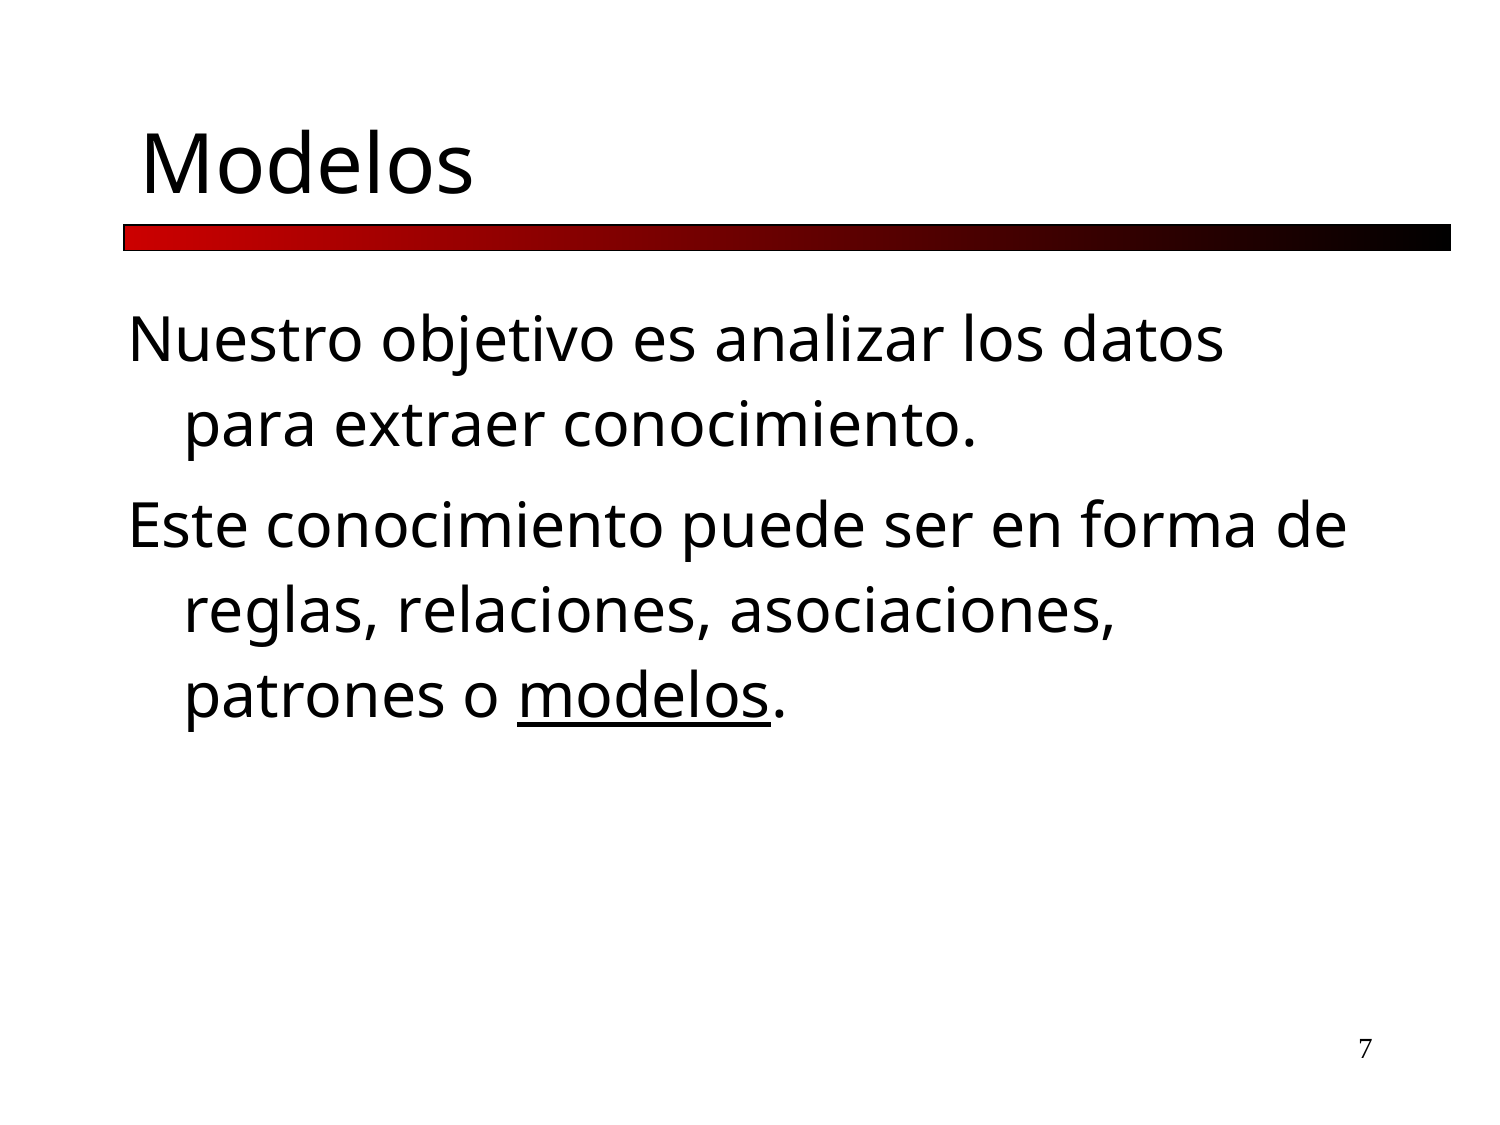

# Modelos
Nuestro objetivo es analizar los datos para extraer conocimiento.
Este conocimiento puede ser en forma de reglas, relaciones, asociaciones, patrones o modelos.
7